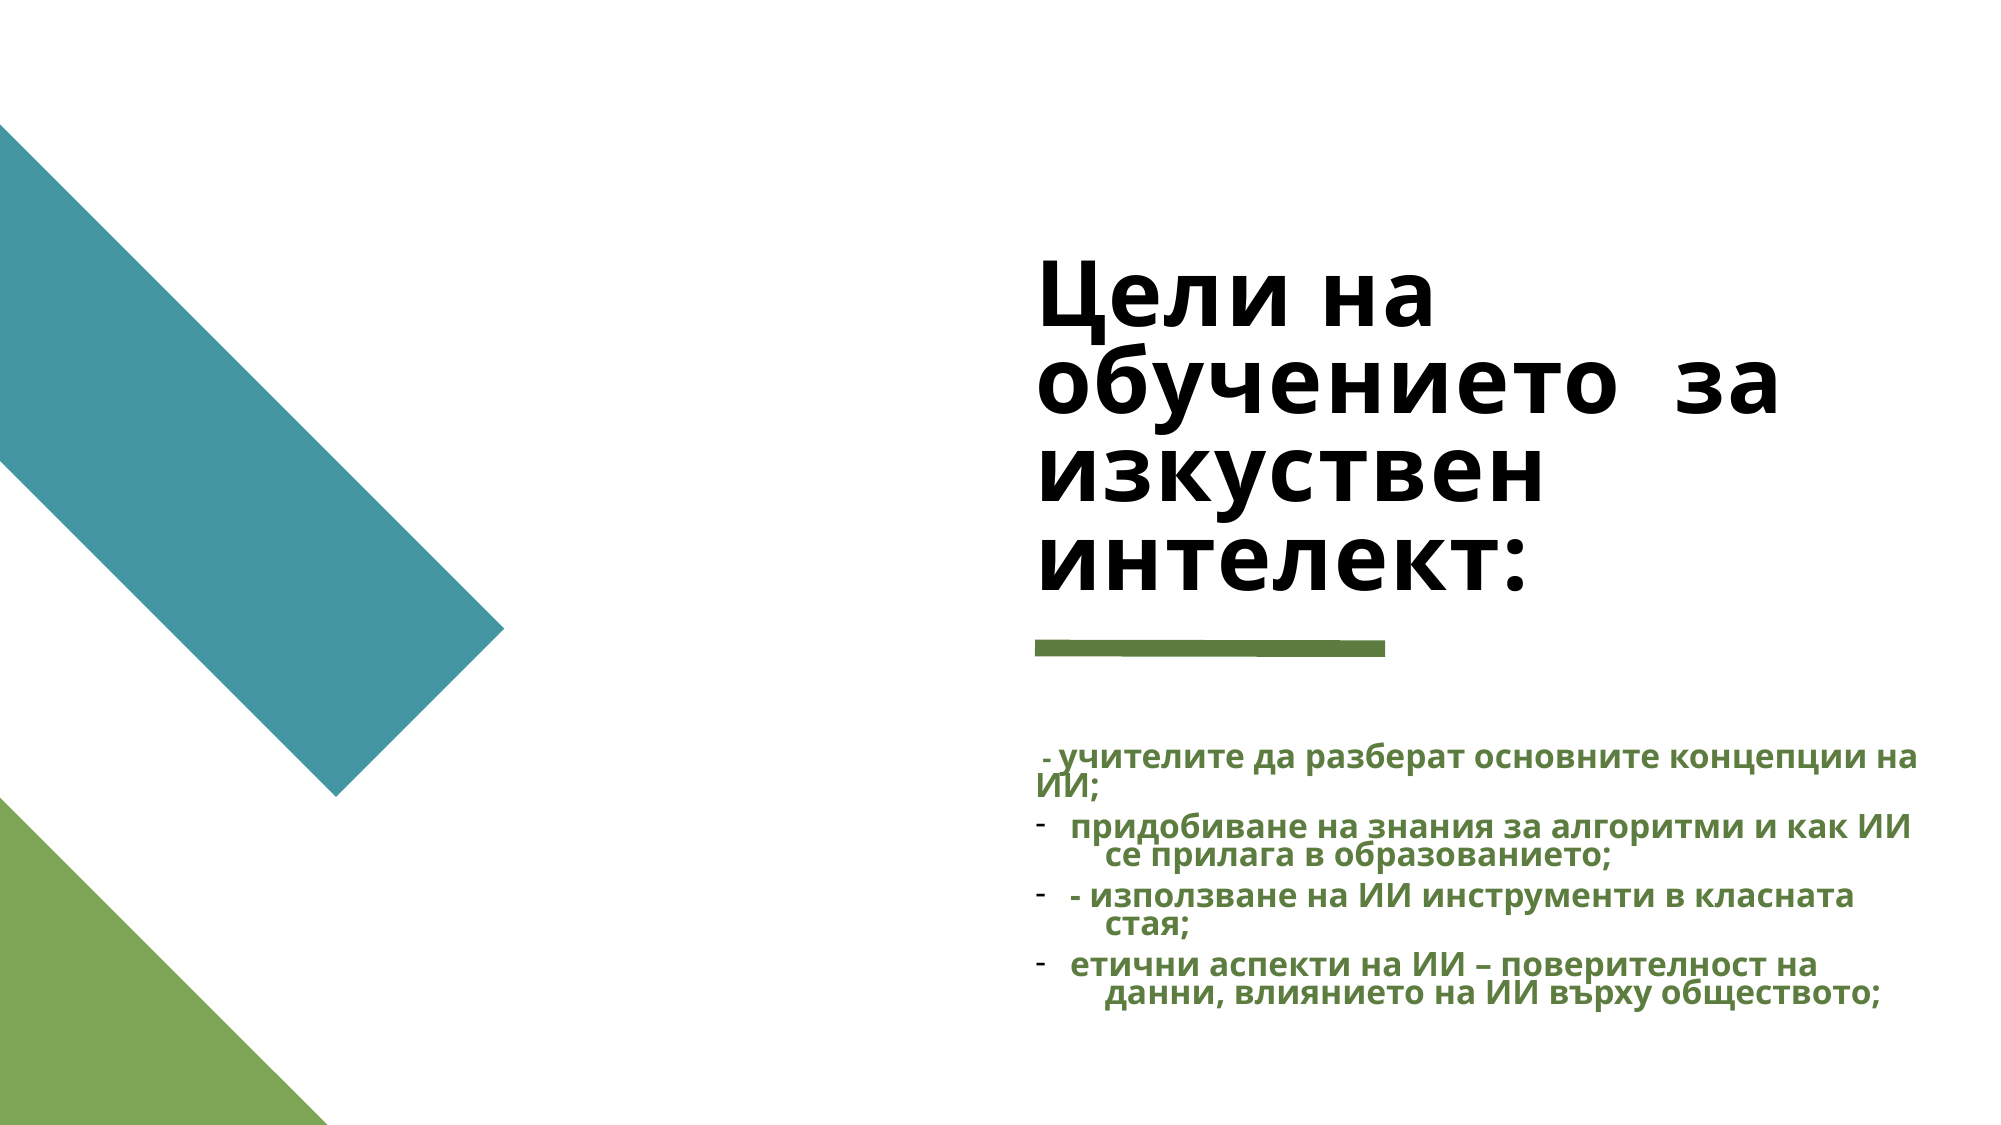

# Цели на обучението за изкуствен интелект:
 - учителите да разберат основните концепции на ИИ;
придобиване на знания за алгоритми и как ИИ се прилага в образованието;
- използване на ИИ инструменти в класната стая;
етични аспекти на ИИ – поверителност на данни, влиянието на ИИ върху обществото;